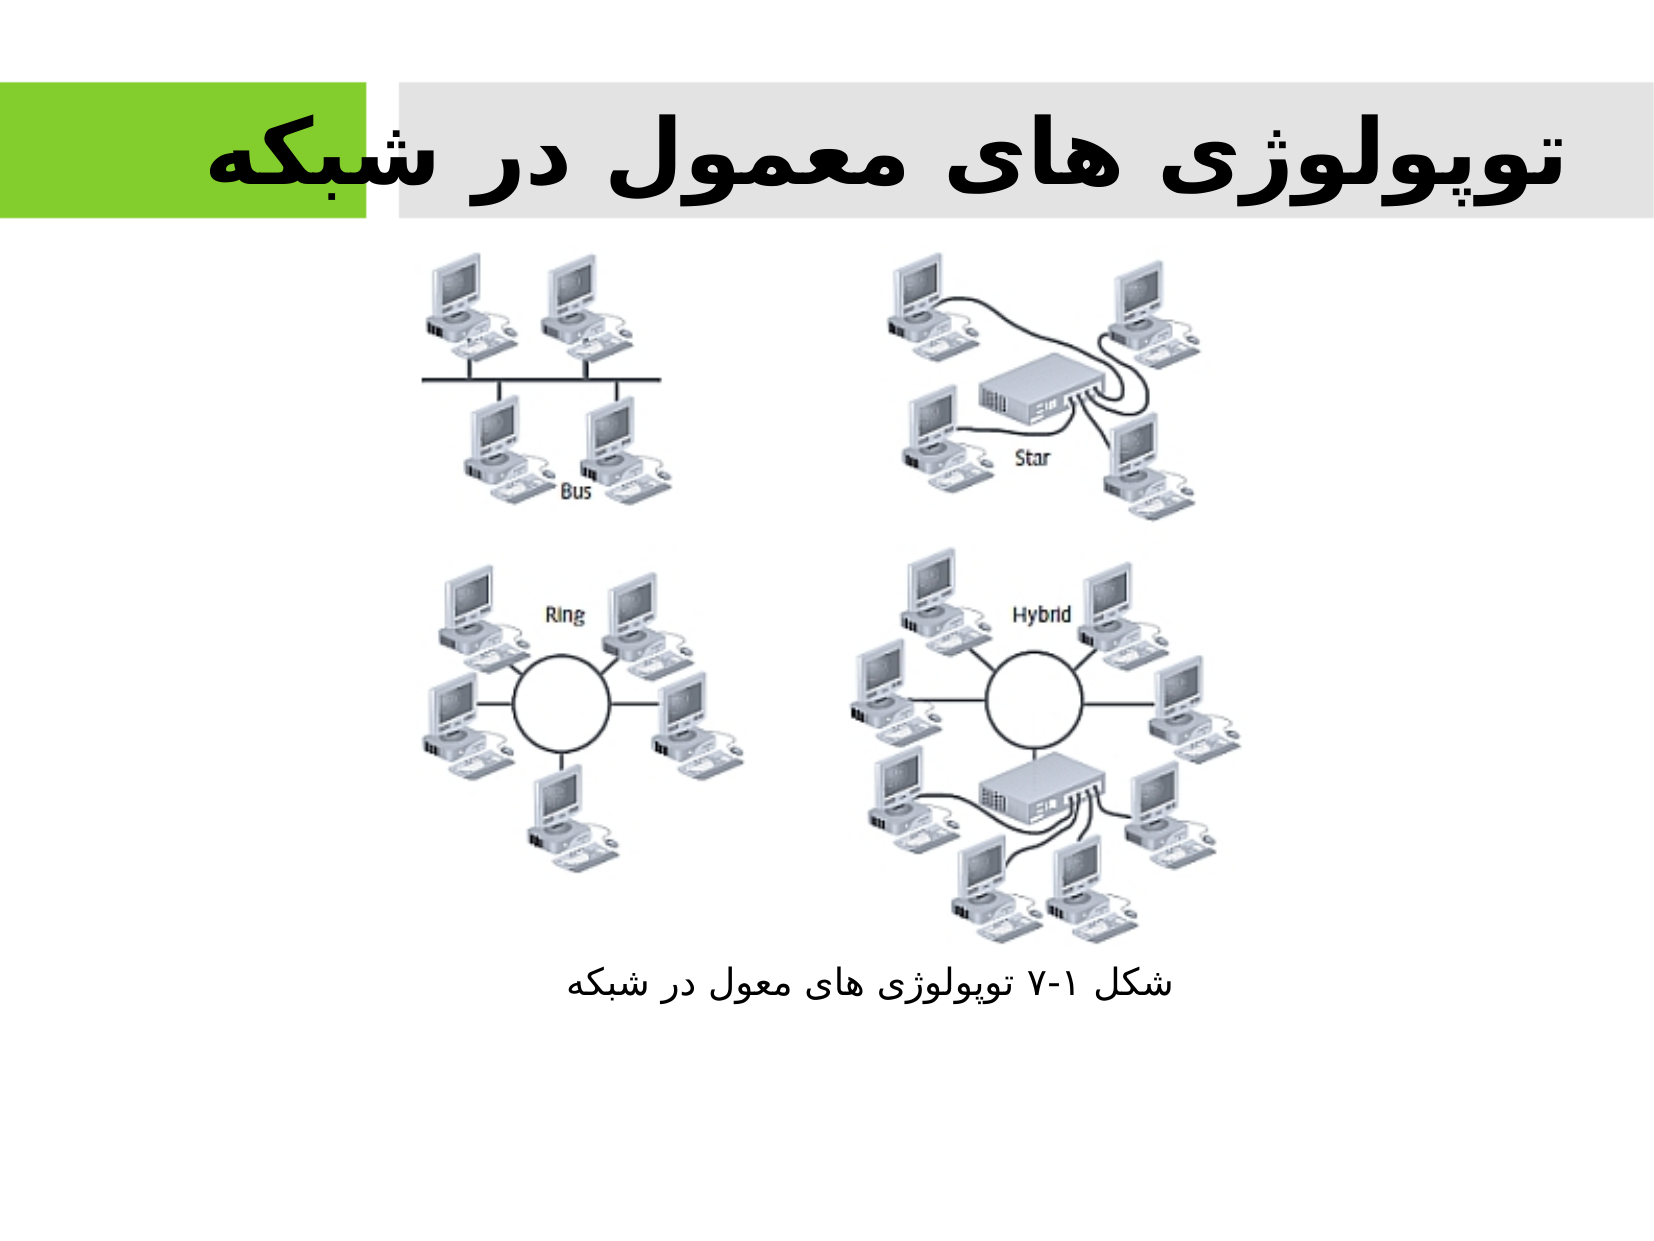

# توپولوژی های معمول در شبکه
شکل ۱-۷ توپولوژی های معول در شبکه